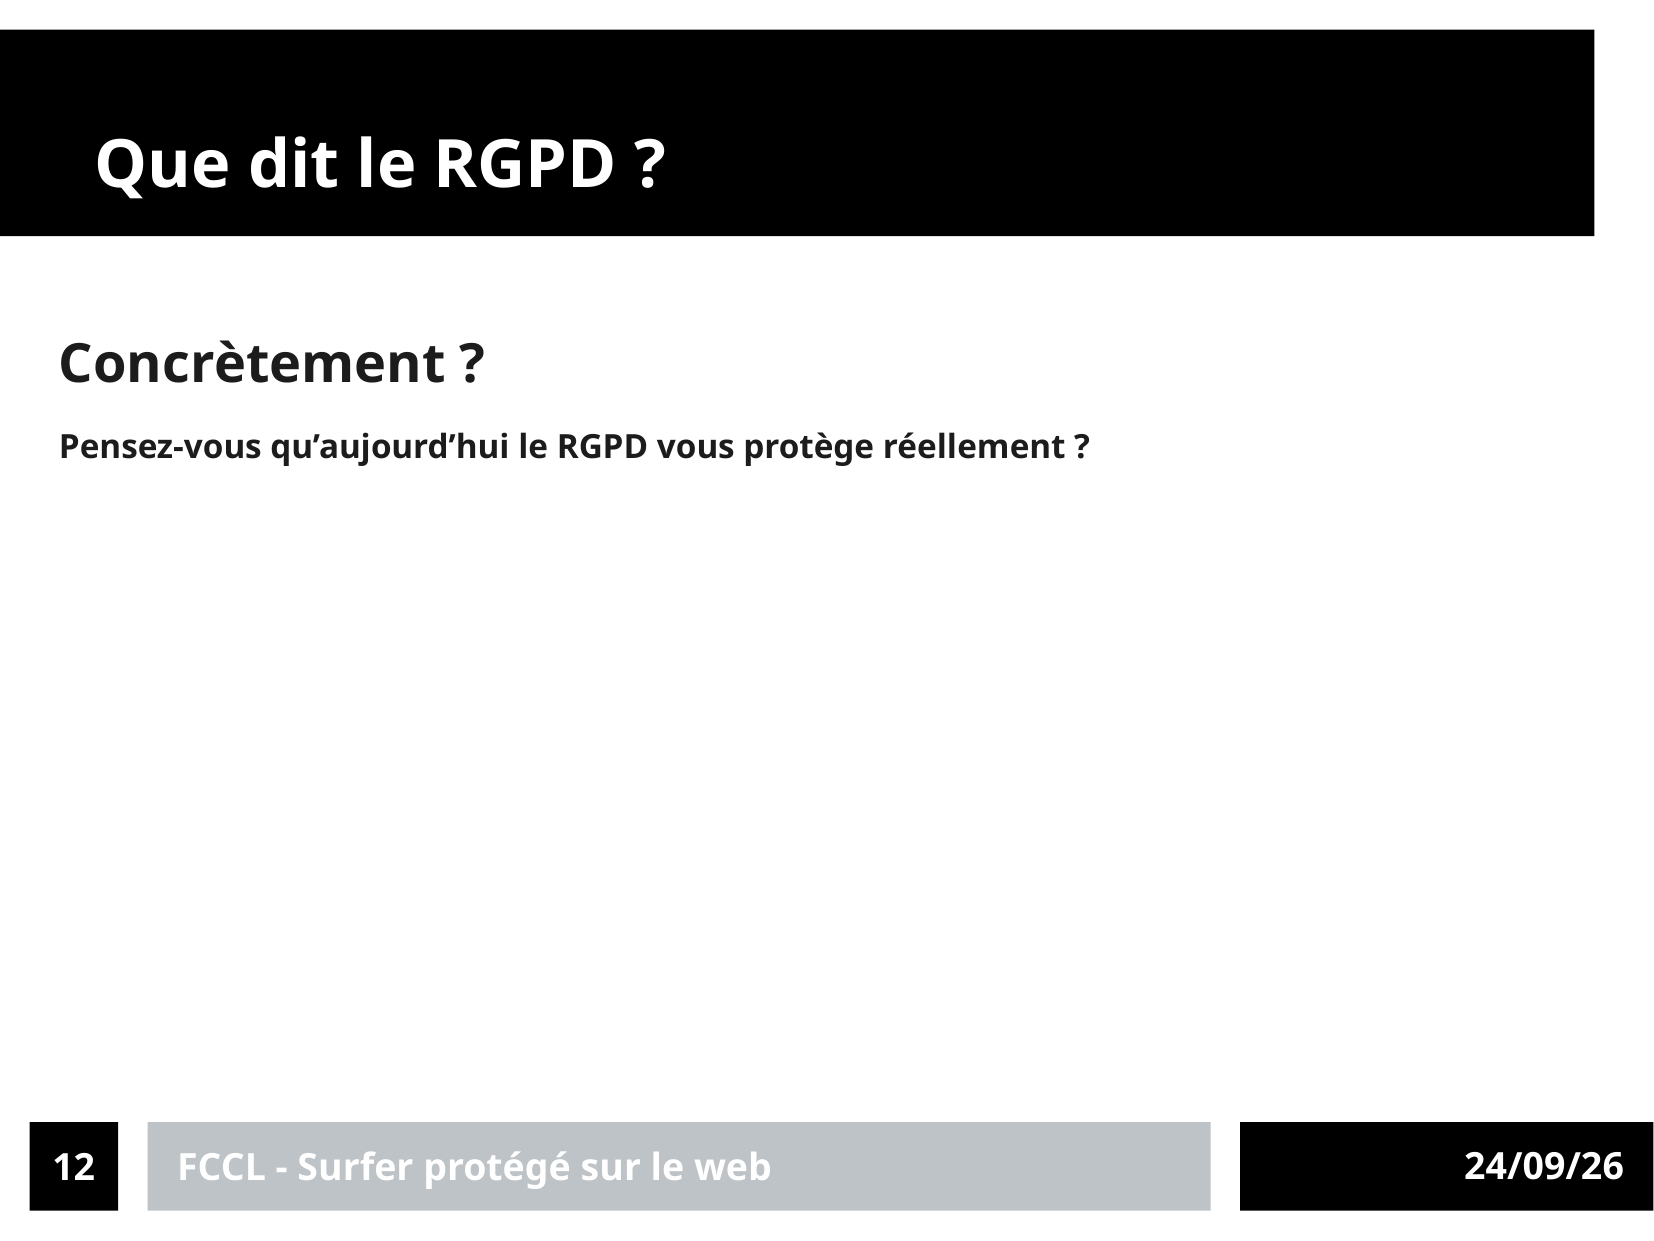

# Que dit le RGPD ?
Concrètement ?
Pensez-vous qu’aujourd’hui le RGPD vous protège réellement ?
12
FCCL - Surfer protégé sur le web